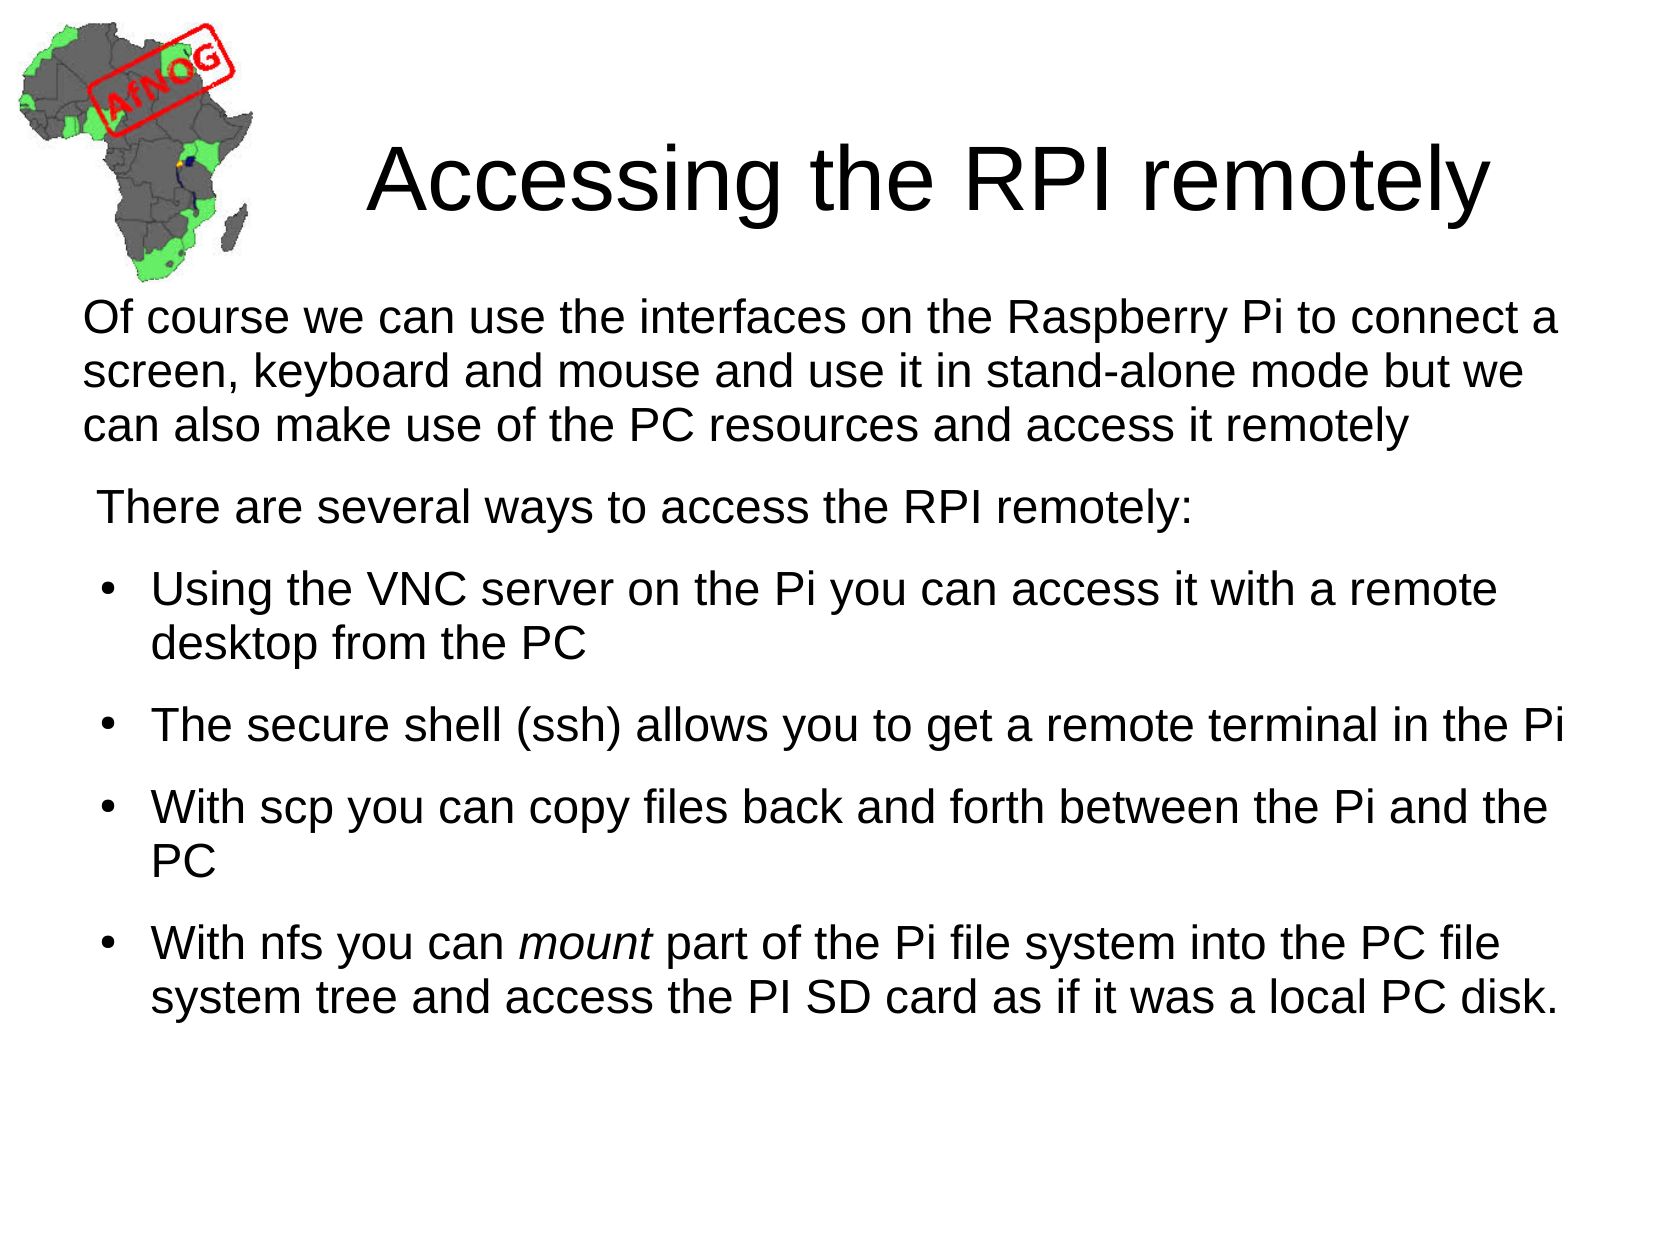

# Accessing the RPI remotely
Of course we can use the interfaces on the Raspberry Pi to connect a screen, keyboard and mouse and use it in stand-alone mode but we can also make use of the PC resources and access it remotely
 There are several ways to access the RPI remotely:
Using the VNC server on the Pi you can access it with a remote desktop from the PC
The secure shell (ssh) allows you to get a remote terminal in the Pi
With scp you can copy files back and forth between the Pi and the PC
With nfs you can mount part of the Pi file system into the PC file system tree and access the PI SD card as if it was a local PC disk.